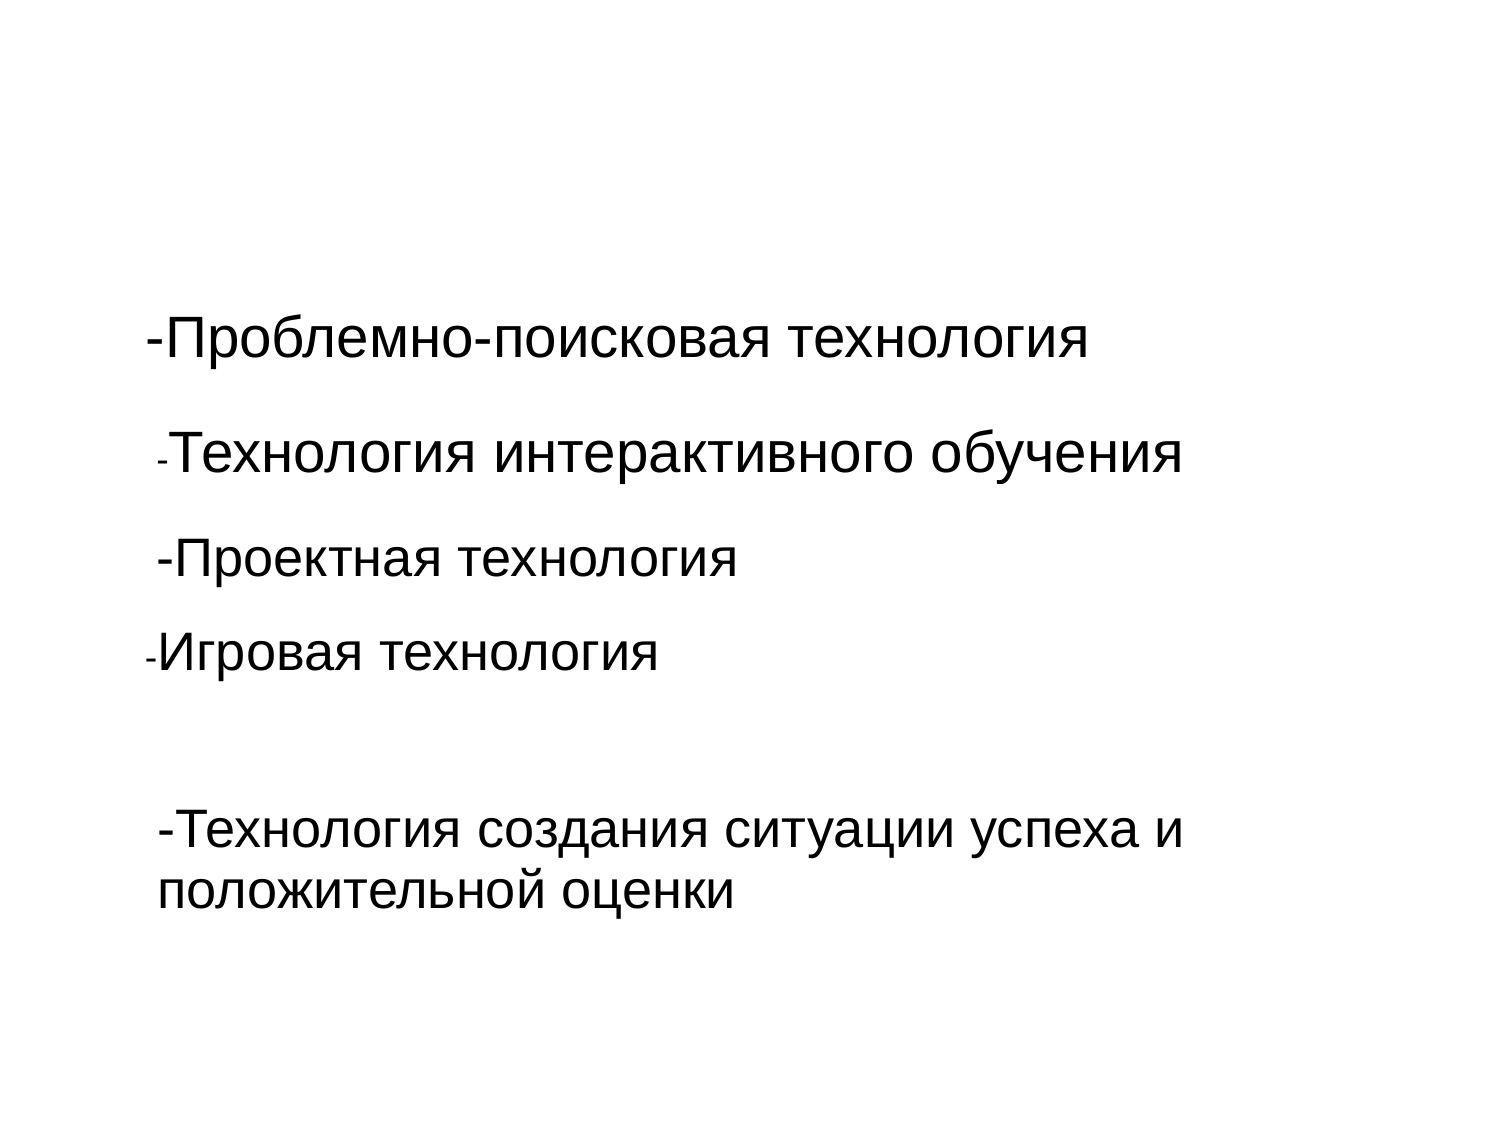

# Технологии обучения
-Проблемно-поисковая технология
-Технология интерактивного обучения
-Проектная технология
-Игровая технология
-Технология создания ситуации успеха и
положительной оценки